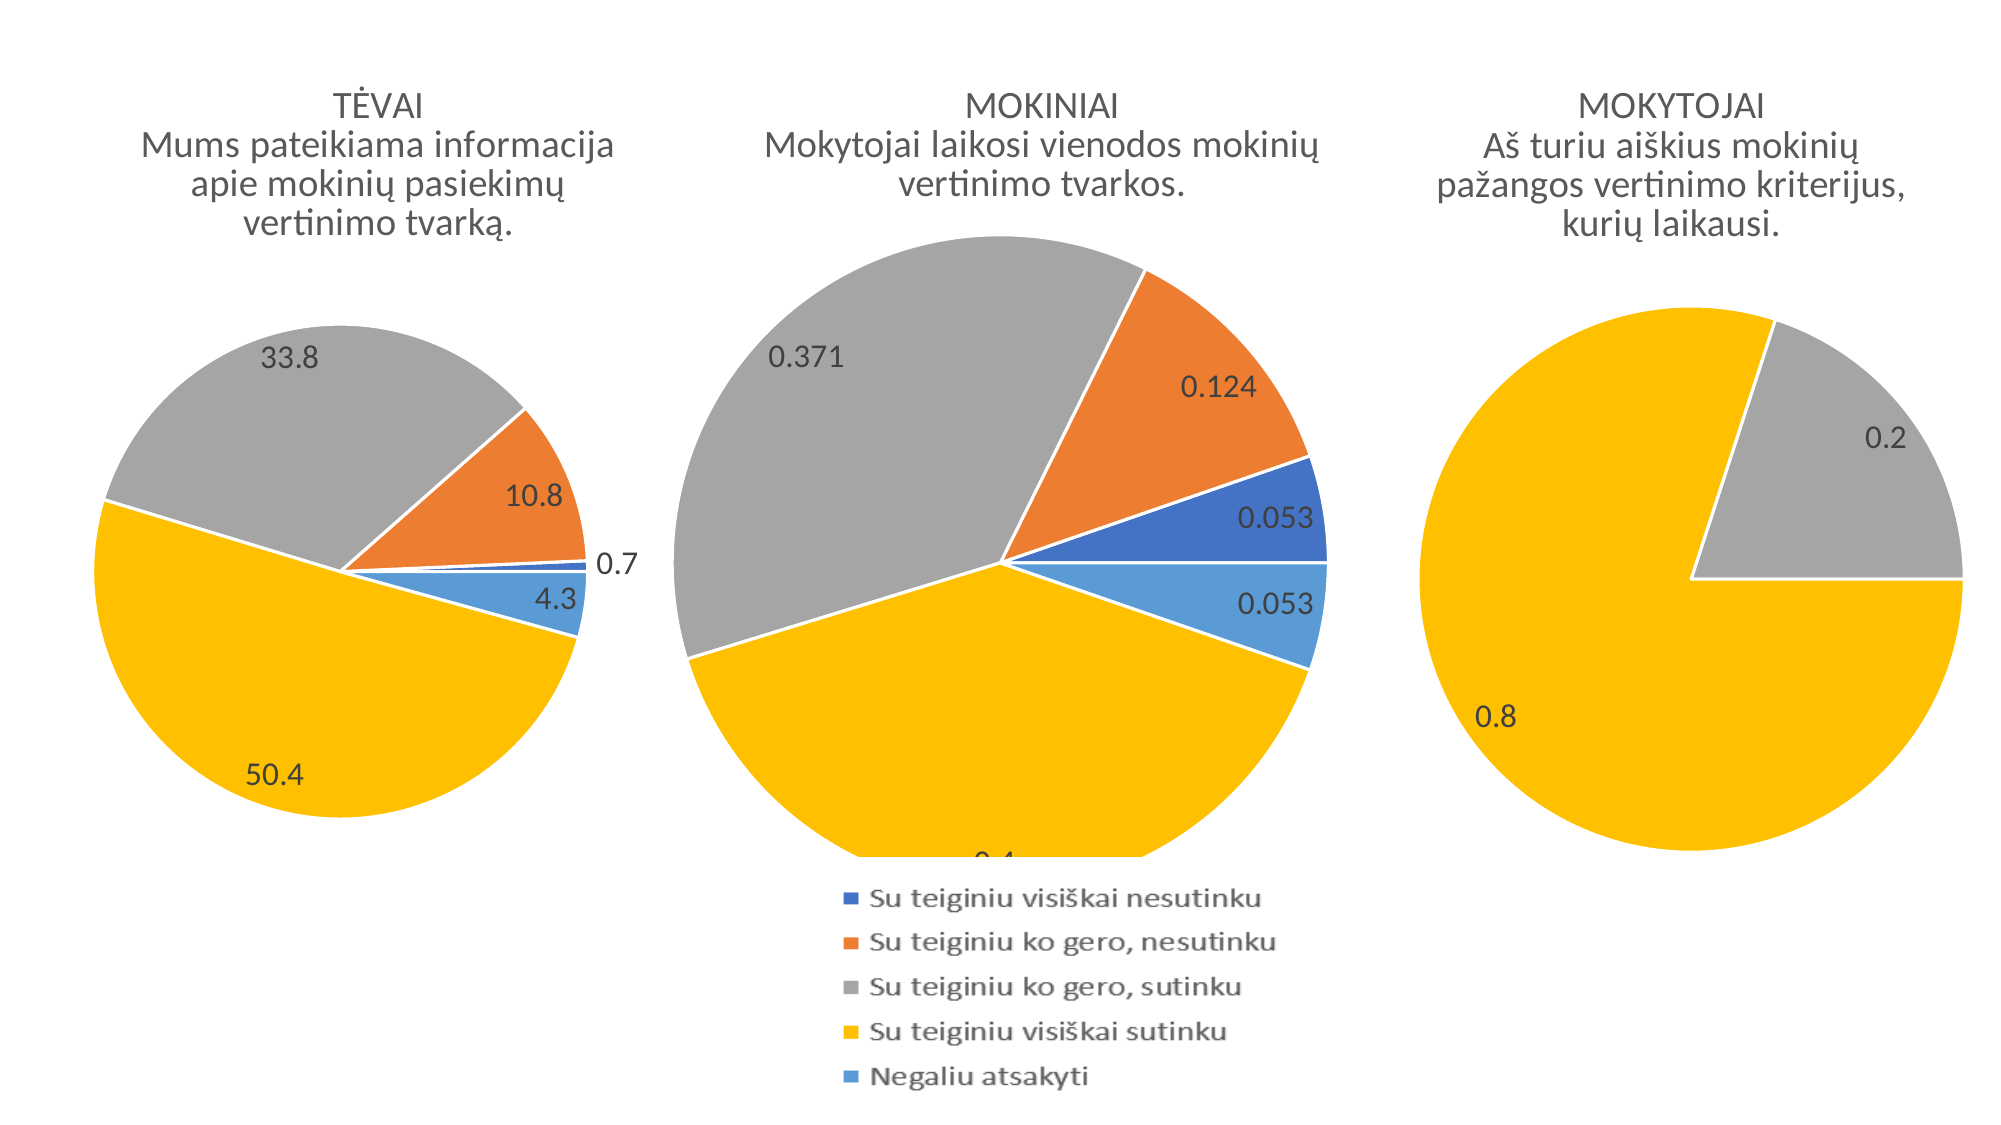

### Chart: TĖVAI
Mums pateikiama informacija apie mokinių pasiekimų vertinimo tvarką.
| Category | Mums pateikiama aiški informacija apie mūsų vaiko mokymosi pasiekimus ir pažangą. |
|---|---|
| 1-asis ketvirtis | 0.7 |
| 2-asis ketvirtis | 10.8 |
| 3-iasis ketvirtis | 33.8 |
| 4-asis ketvirtis | 50.4 |
| None | 4.3 |
### Chart: MOKINIAI
Mokytojai laikosi vienodos mokinių vertinimo tvarkos.
| Category | Mokytojai informuoja mano tėvus apie tai, kaip man sekasi mokykloje |
|---|---|
| Su teiginiu visiškai nesutinku | 0.053 |
| Su teiginiu ko gero, nesutinku | 0.124 |
| Su teiginiu ko gero, sutinku | 0.371 |
| Su teiginiu visiškai sutinku | 0.4 |
| Negaliu atsakyti | 0.053 |
### Chart: MOKYTOJAI
Aš turiu aiškius mokinių pažangos vertinimo kriterijus, kurių laikausi.
| Category | Aš informuoju mokinių tėvus apie mokinių mokymosi pasiekimus ir pažangą. |
|---|---|
| Su teiginiu visiškai nesutinku | 0.0 |
| Su teiginiu ko gero, nesutinku | 0.0 |
| Su teiginiu ko gero, sutinku | 0.2 |
| Su teiginiu visiškai sutinku | 0.8 |
| Negaliu atsakyti | 0.0 |